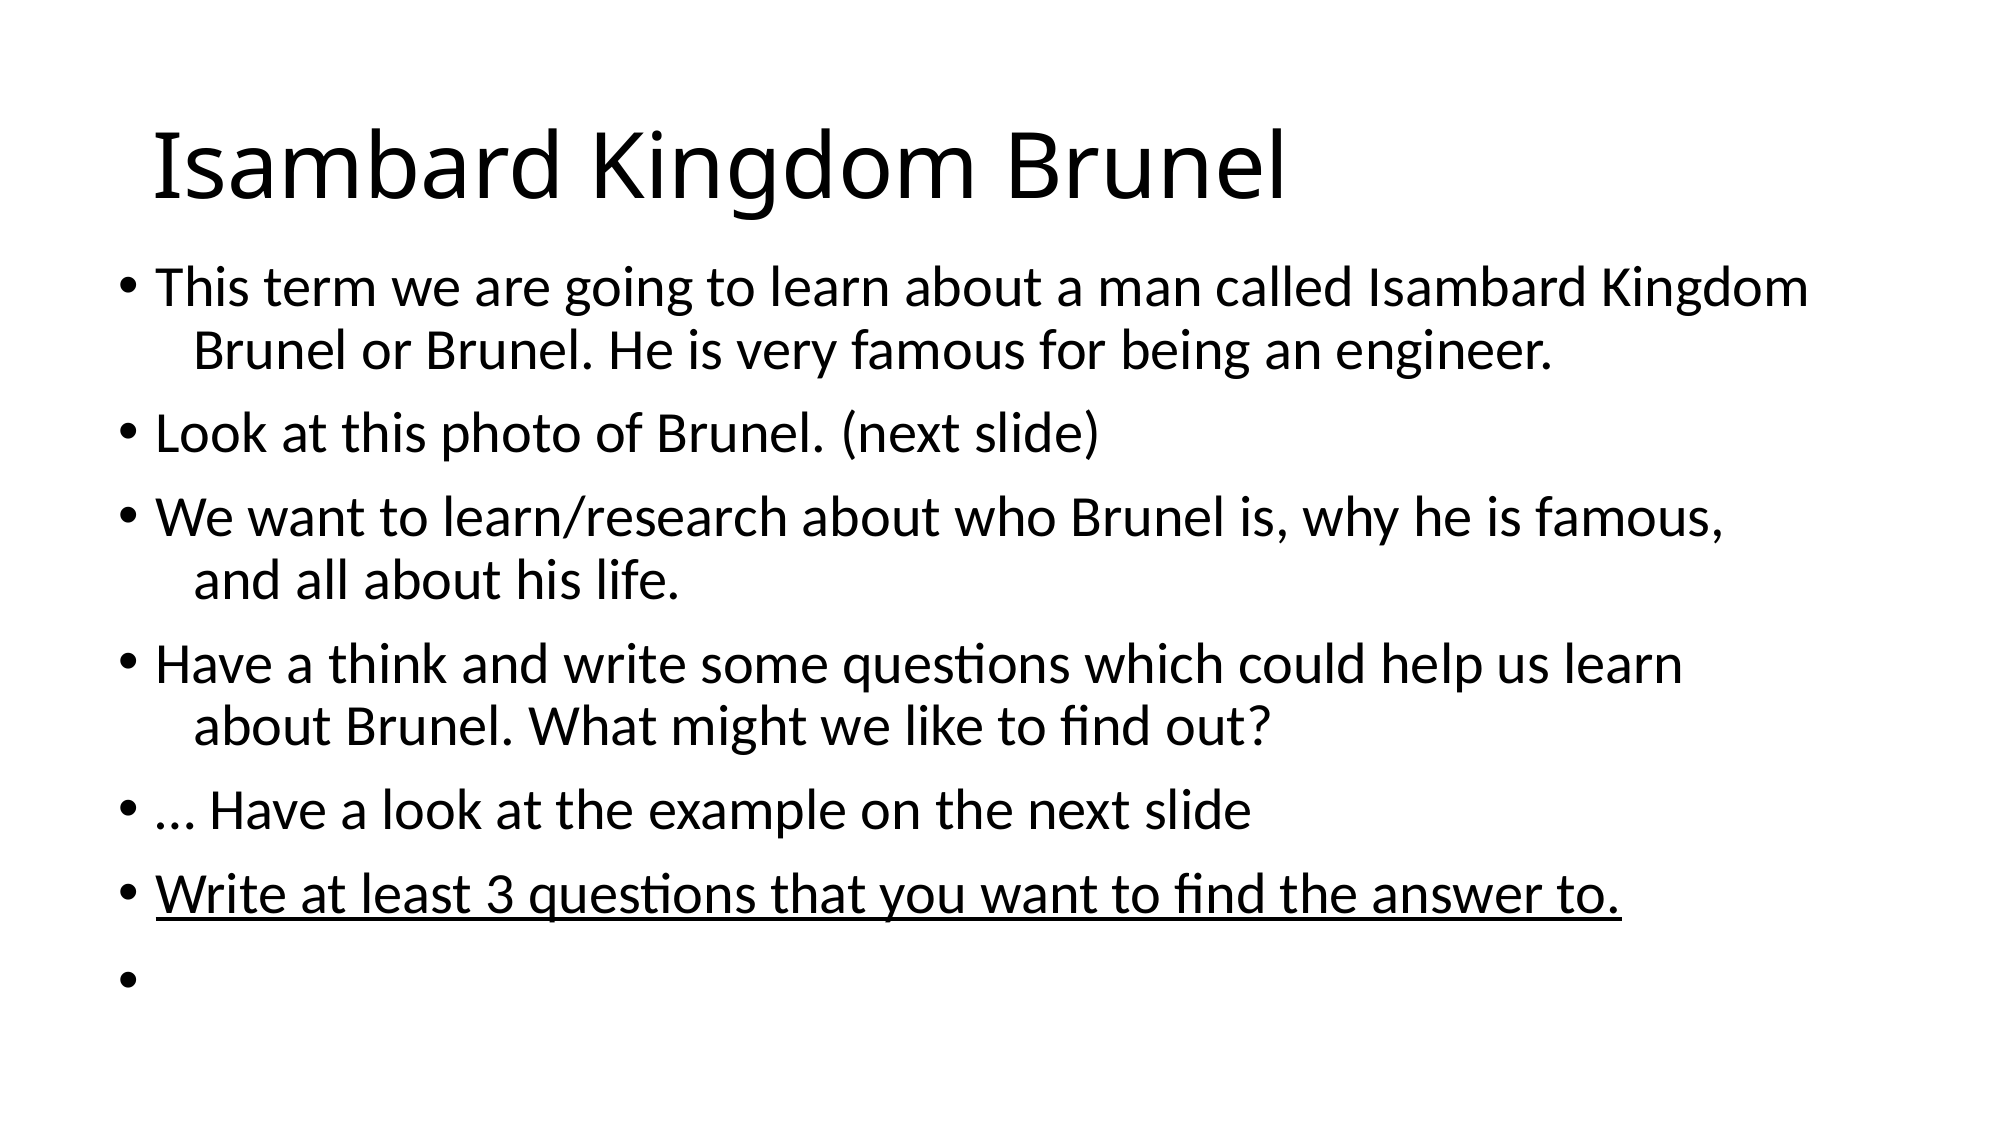

# Isambard Kingdom Brunel
This term we are going to learn about a man called Isambard Kingdom Brunel or Brunel. He is very famous for being an engineer.
Look at this photo of Brunel. (next slide)
We want to learn/research about who Brunel is, why he is famous, and all about his life.
Have a think and write some questions which could help us learn about Brunel. What might we like to find out?
… Have a look at the example on the next slide
Write at least 3 questions that you want to find the answer to.